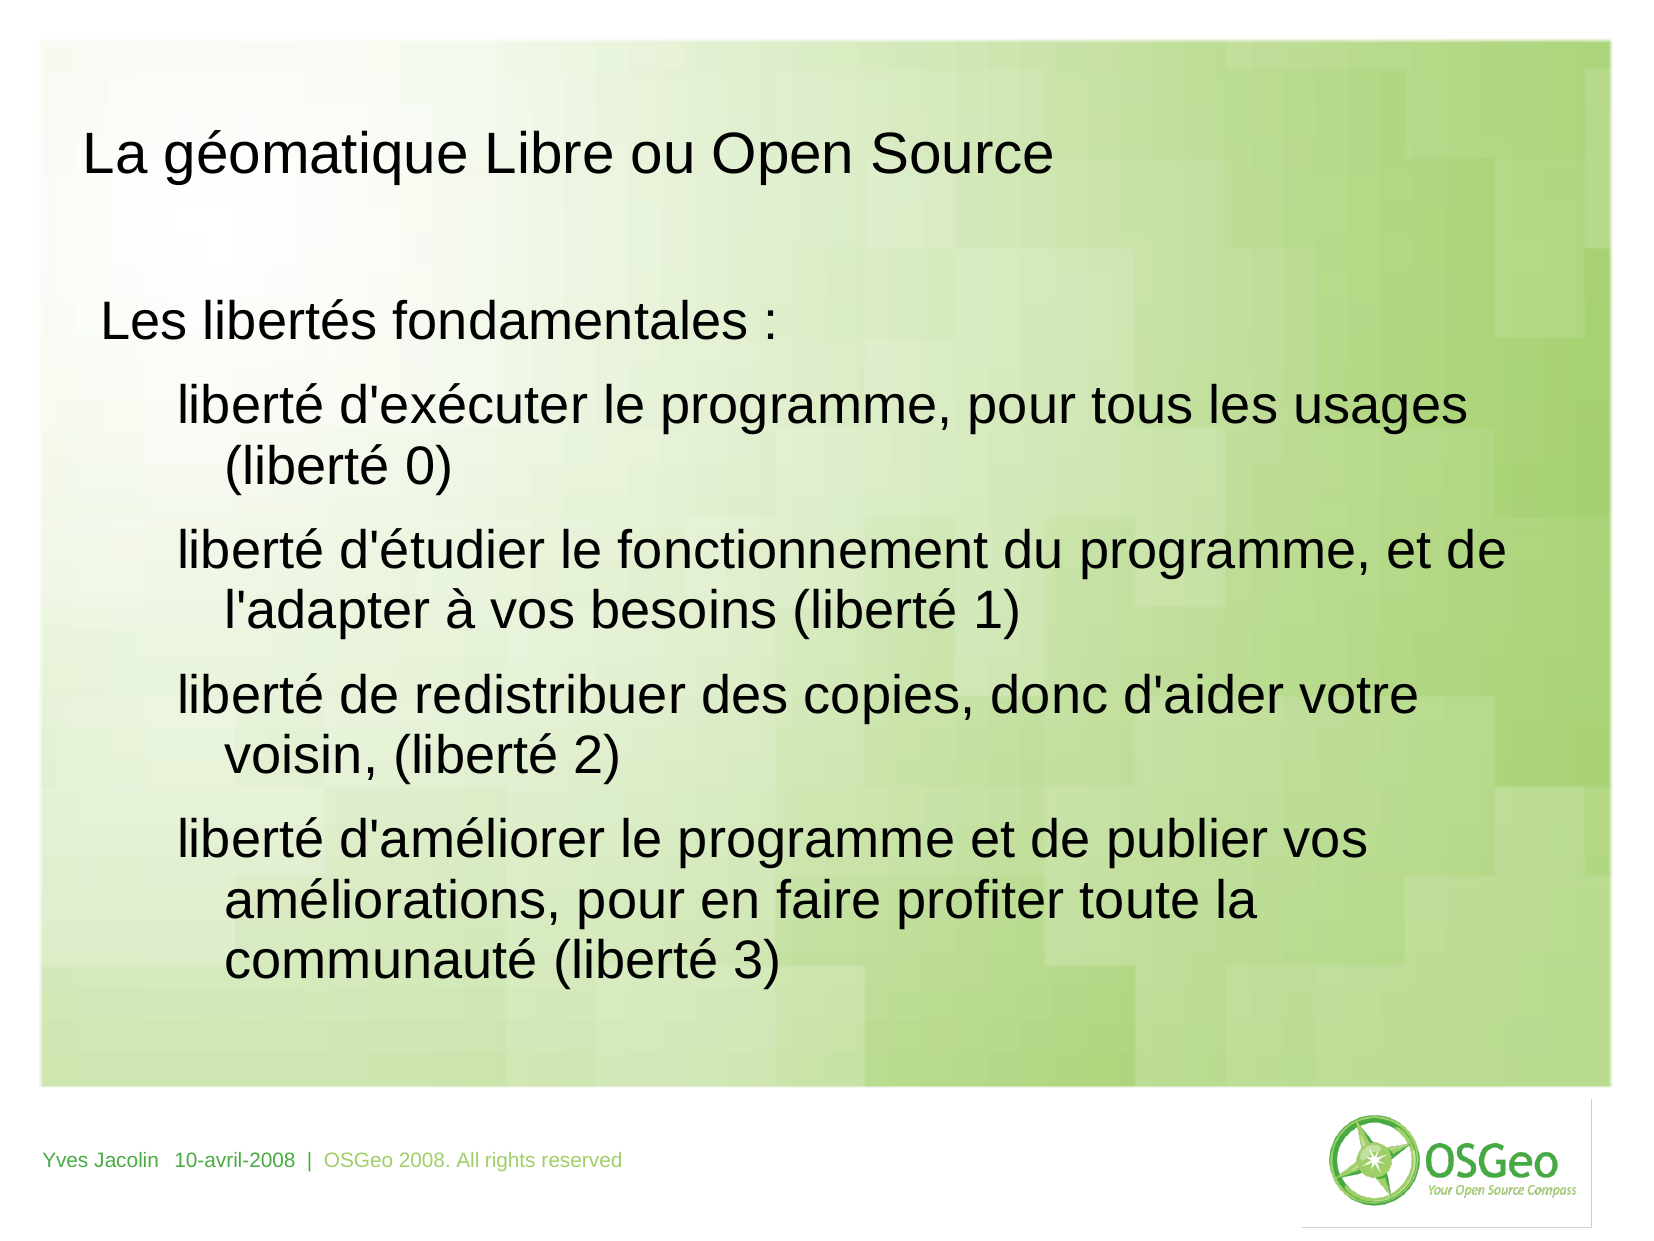

# La géomatique Libre ou Open Source
Les libertés fondamentales :
liberté d'exécuter le programme, pour tous les usages (liberté 0)
liberté d'étudier le fonctionnement du programme, et de l'adapter à vos besoins (liberté 1)
liberté de redistribuer des copies, donc d'aider votre voisin, (liberté 2)
liberté d'améliorer le programme et de publier vos améliorations, pour en faire profiter toute la communauté (liberté 3)